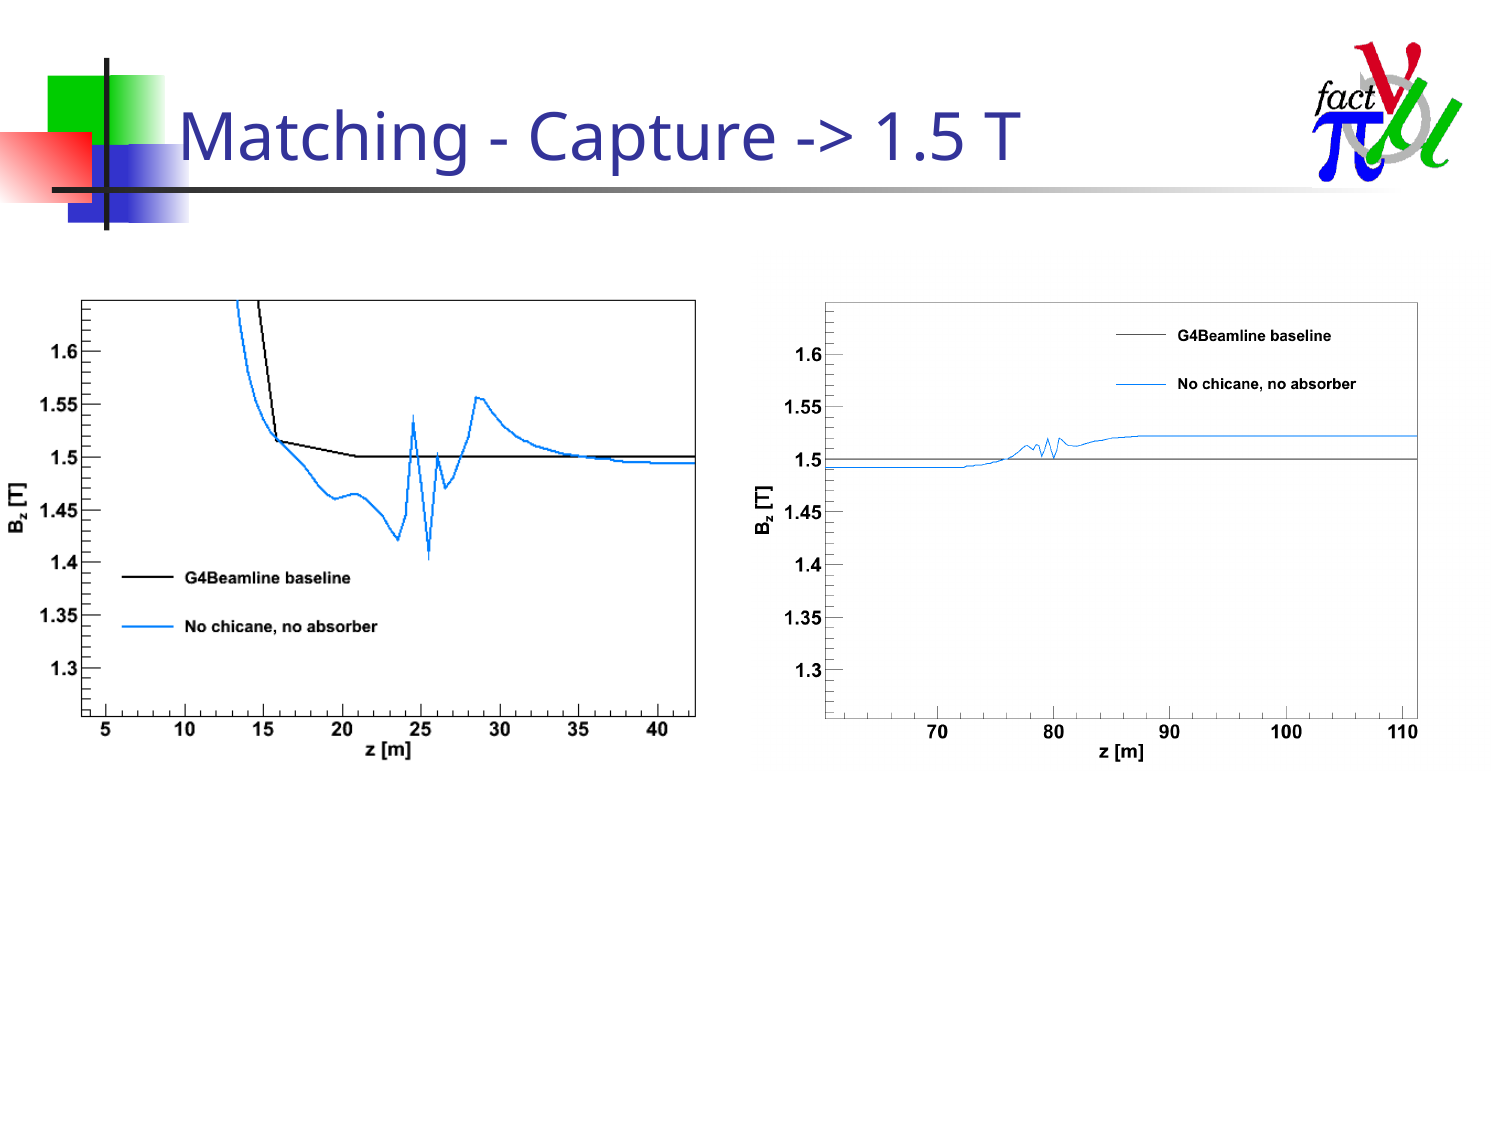

# Matching - Capture -> 1.5 T
2 %